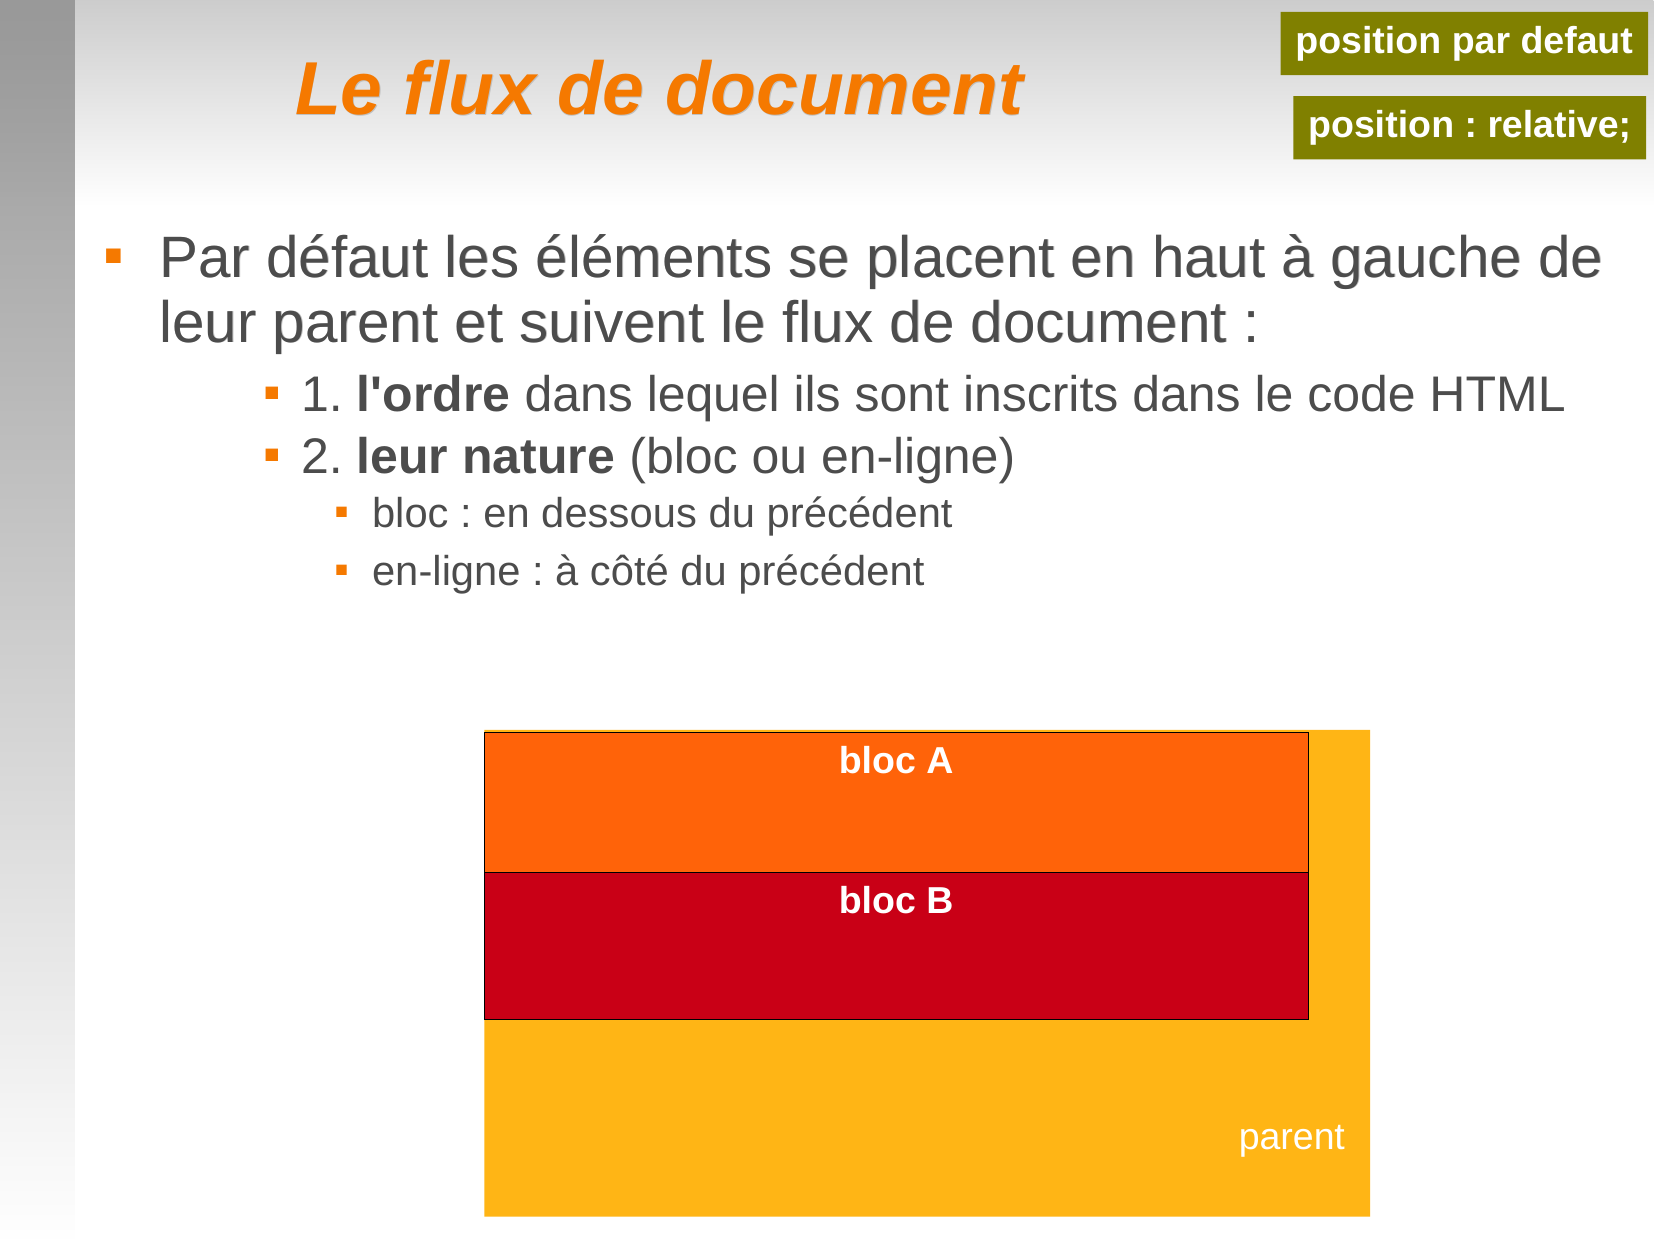

# Le flux de document
position par defaut
position : relative;
Par défaut les éléments se placent en haut à gauche de leur parent et suivent le flux de document :
1. l'ordre dans lequel ils sont inscrits dans le code HTML
2. leur nature (bloc ou en-ligne)
bloc : en dessous du précédent
en-ligne : à côté du précédent
parent
bloc A
bloc B